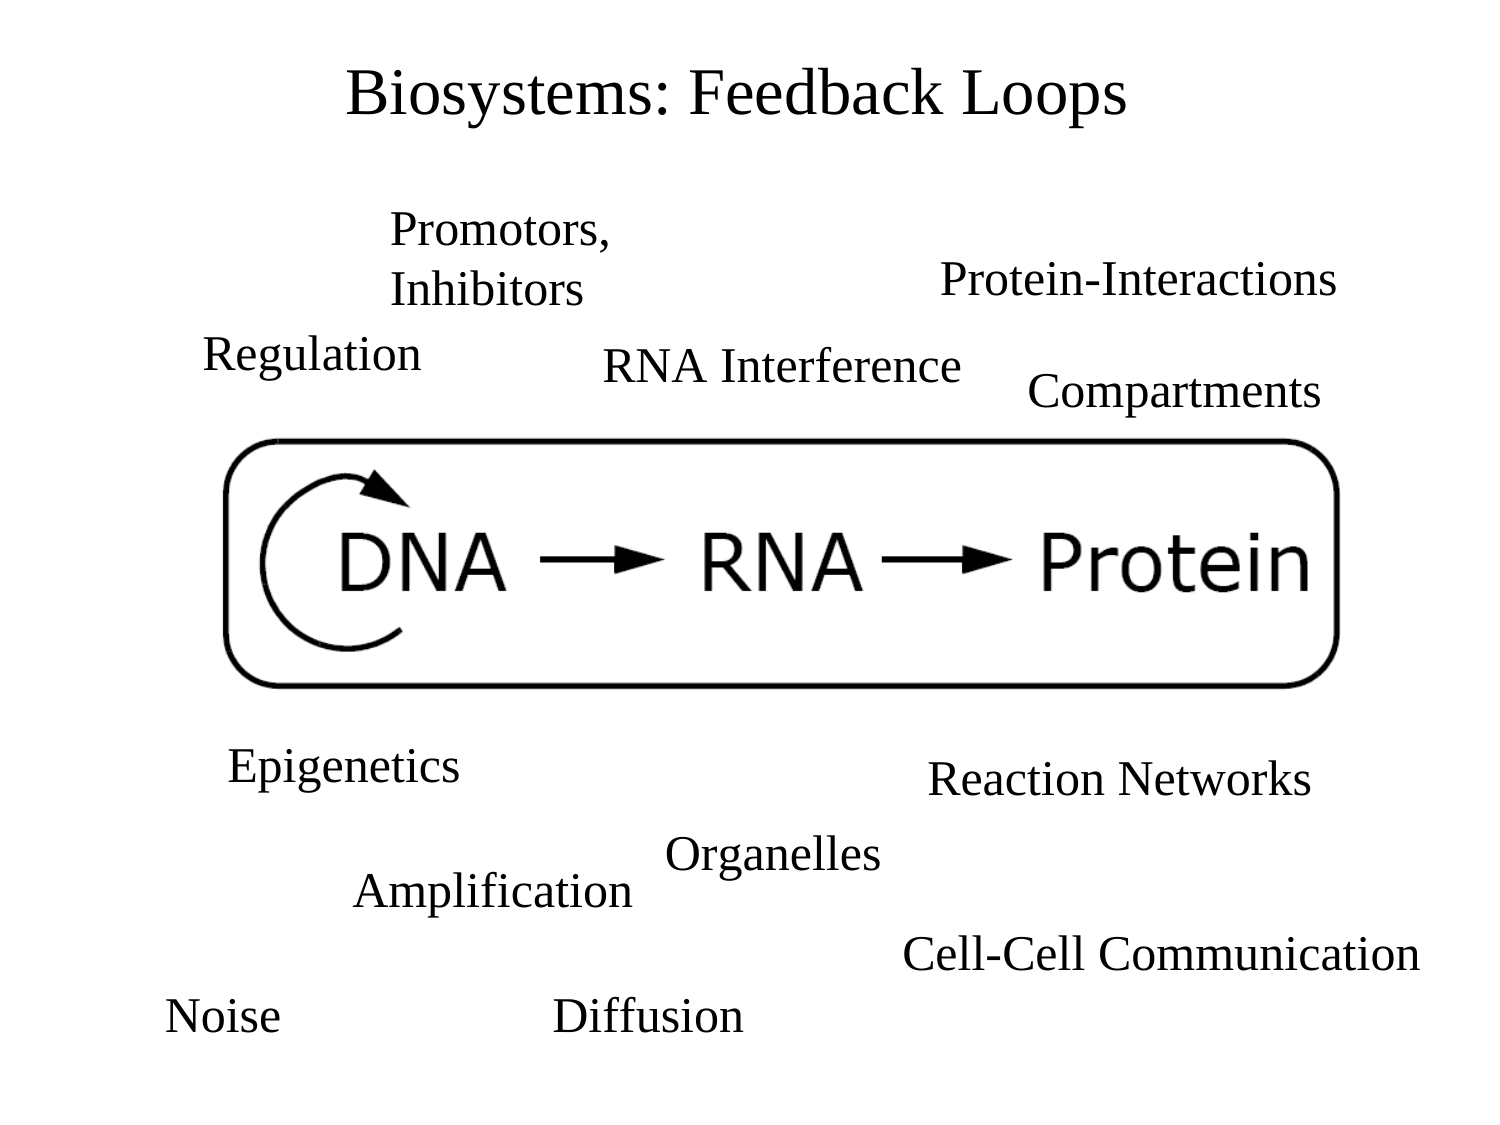

# Biosystems: Feedback Loops
Promotors,
Inhibitors
Protein-Interactions
Regulation
RNA Interference
Compartments
Epigenetics
Reaction Networks
Organelles
Amplification
Cell-Cell Communication
Noise
Diffusion